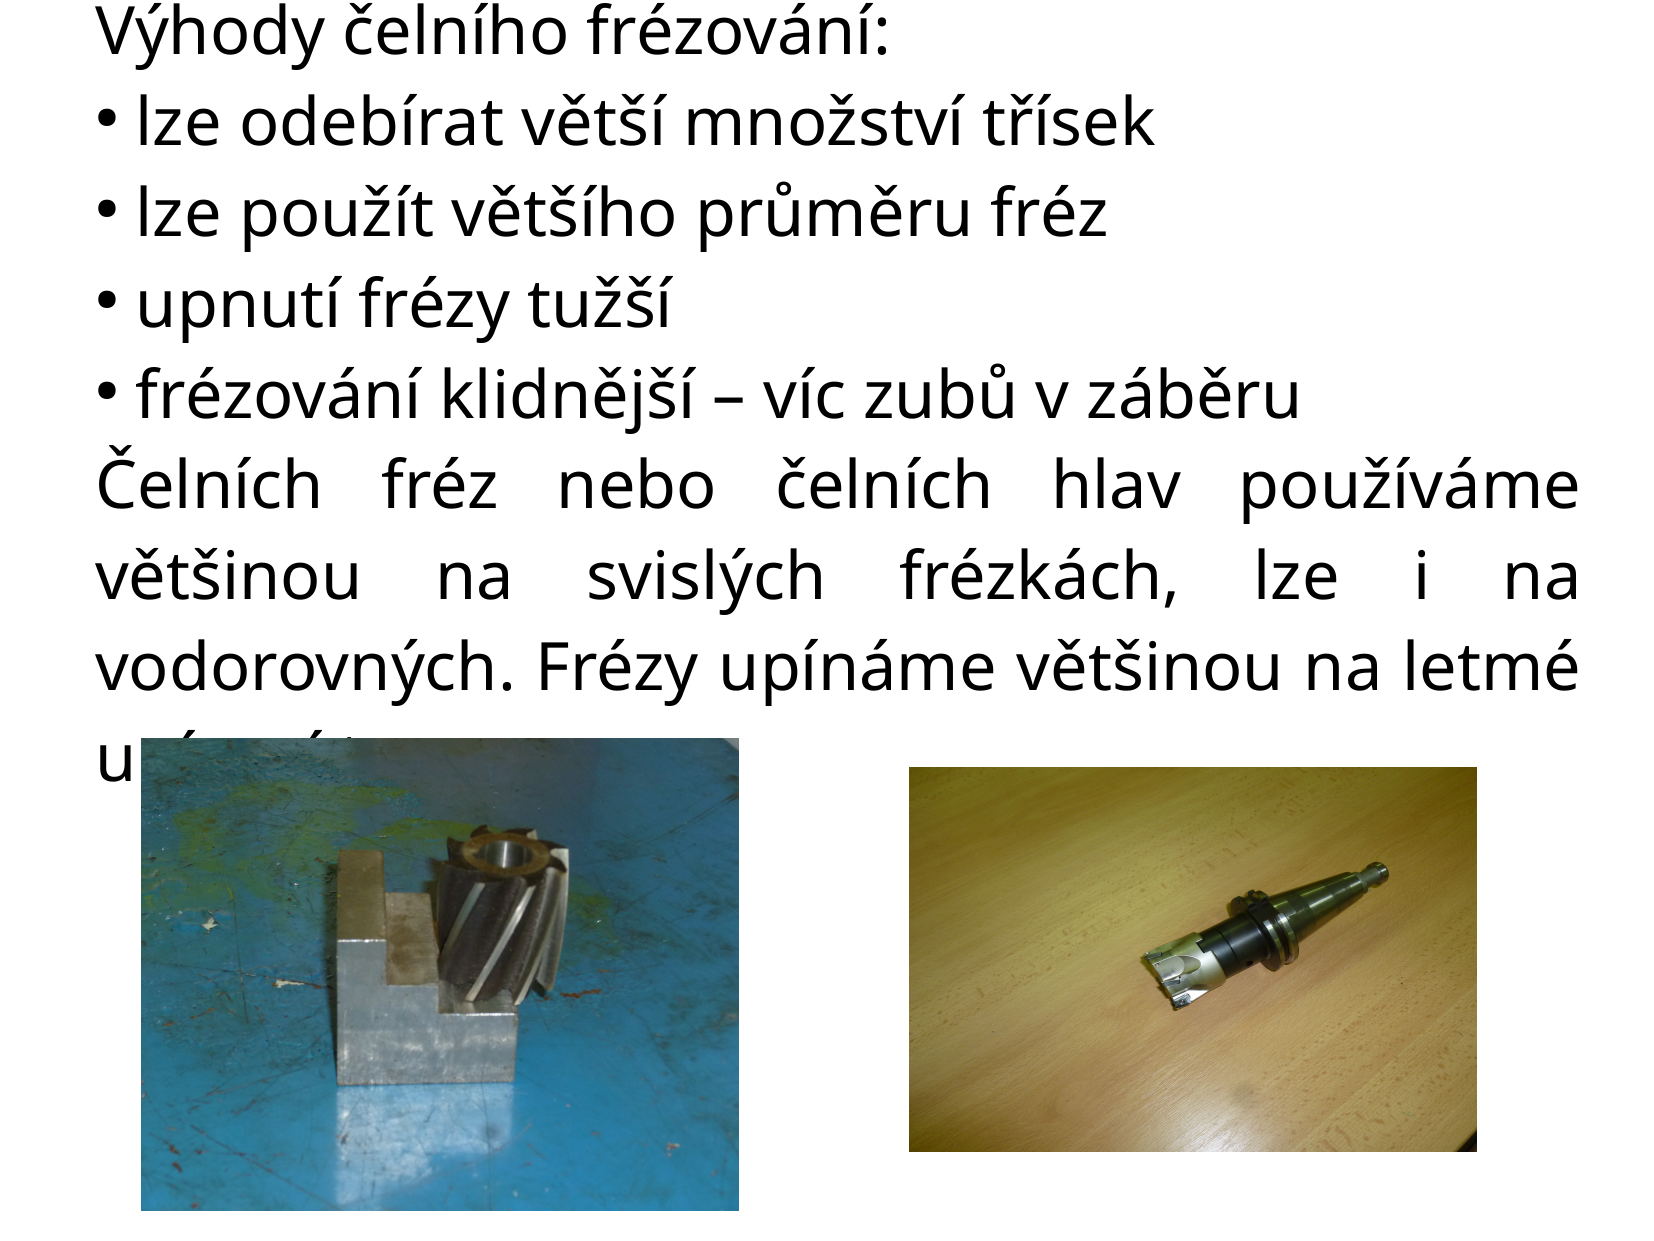

# Výhody čelního frézování:
 lze odebírat větší množství třísek
 lze použít většího průměru fréz
 upnutí frézy tužší
 frézování klidnější – víc zubů v záběru
Čelních fréz nebo čelních hlav používáme většinou na svislých frézkách, lze i na vodorovných. Frézy upínáme většinou na letmé upínací trny.